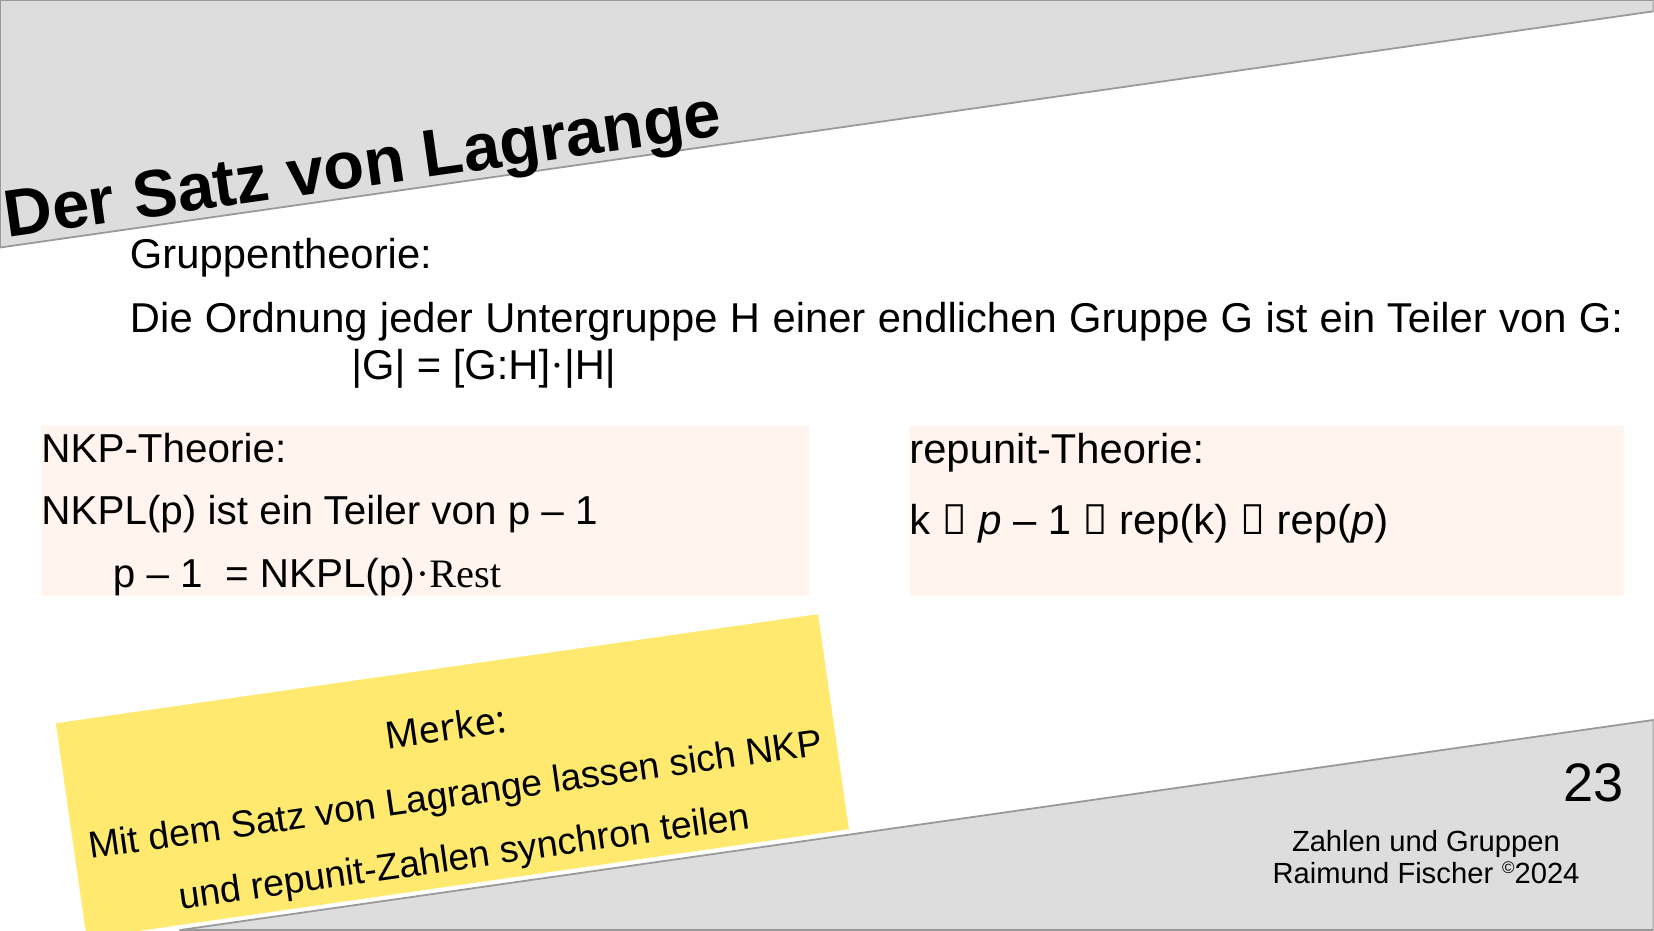

# Der Satz von Lagrange
Gruppentheorie:
Die Ordnung jeder Untergruppe H einer endlichen Gruppe G ist ein Teiler von G: 			|G| = [G:H]·|H|
NKP-Theorie:
NKPL(p) ist ein Teiler von p – 1
 	p – 1 = NKPL(p)·Rest
repunit-Theorie:
k  p – 1  rep(k)  rep(p)
Merke:
Mit dem Satz von Lagrange lassen sich NKP und repunit-Zahlen synchron teilen
23